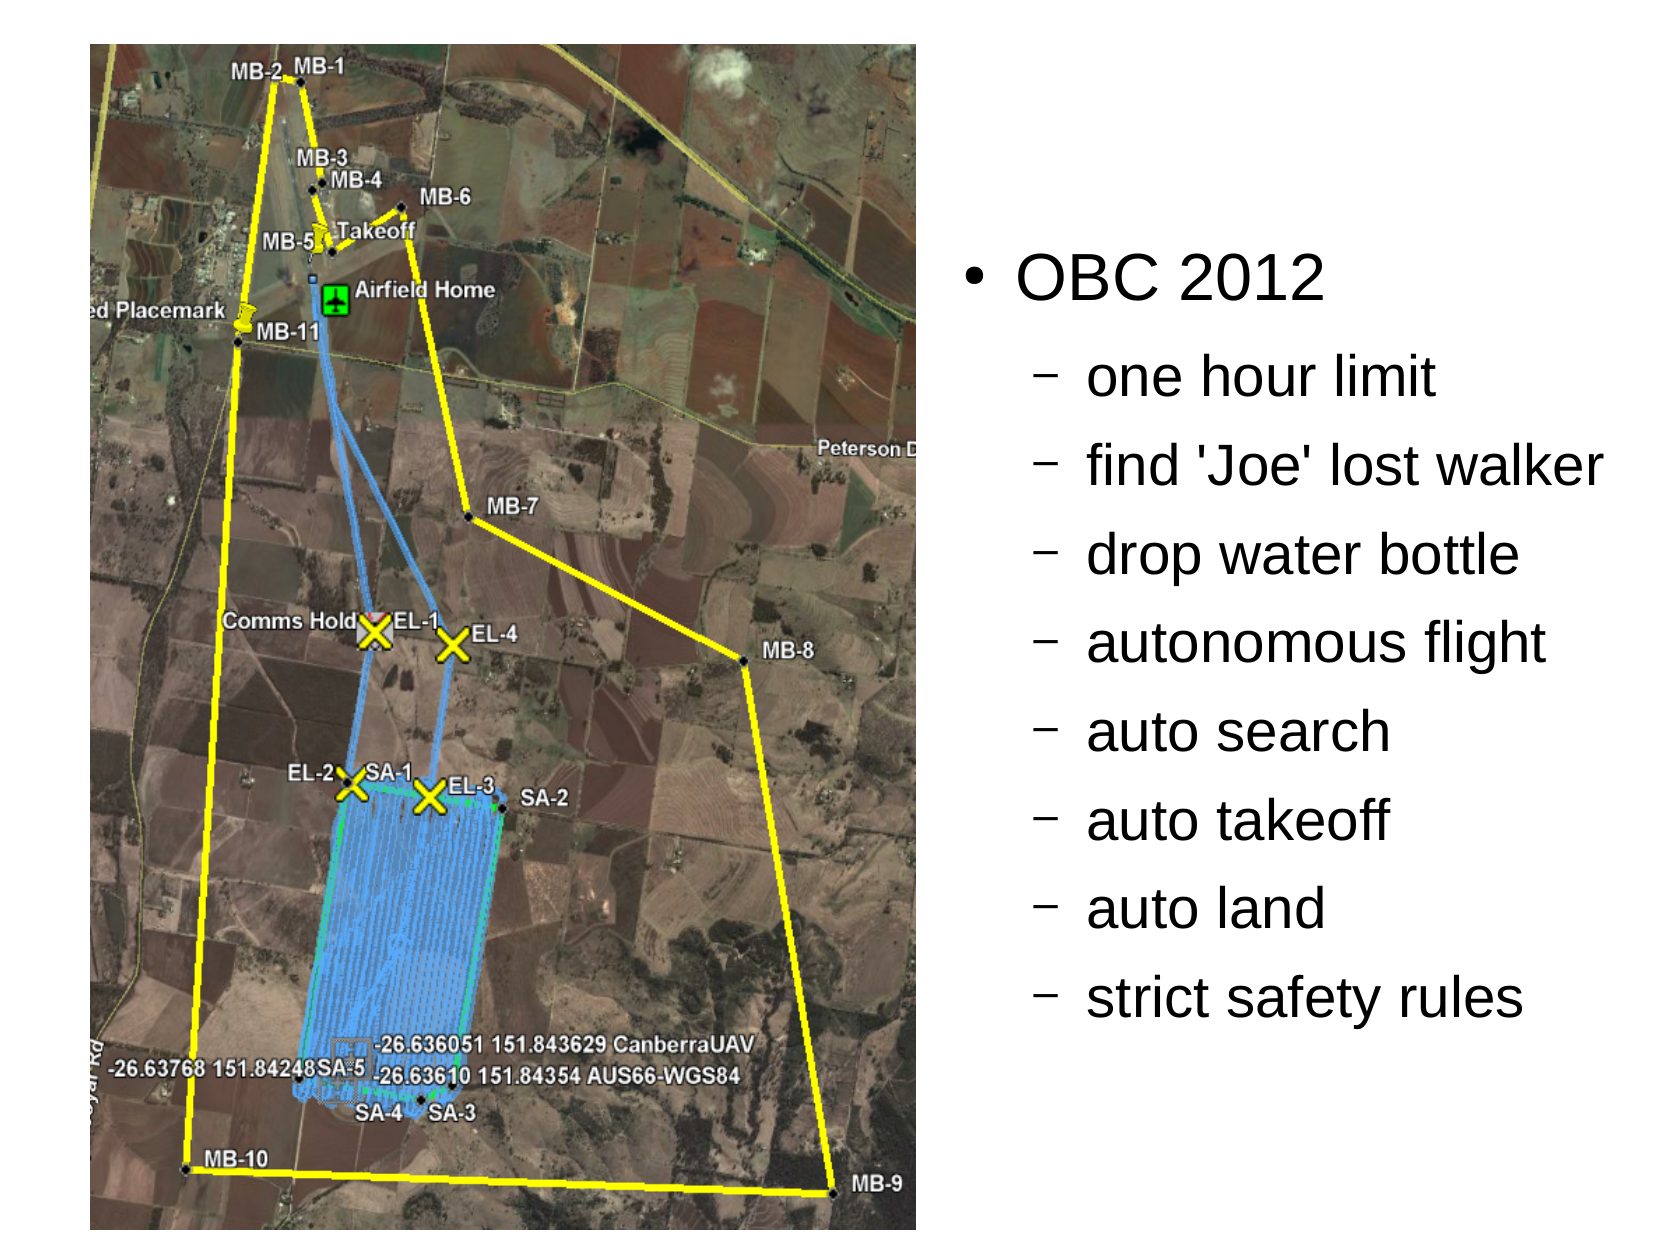

# OBC 2012
one hour limit
find 'Joe' lost walker
drop water bottle
autonomous flight
auto search
auto takeoff
auto land
strict safety rules